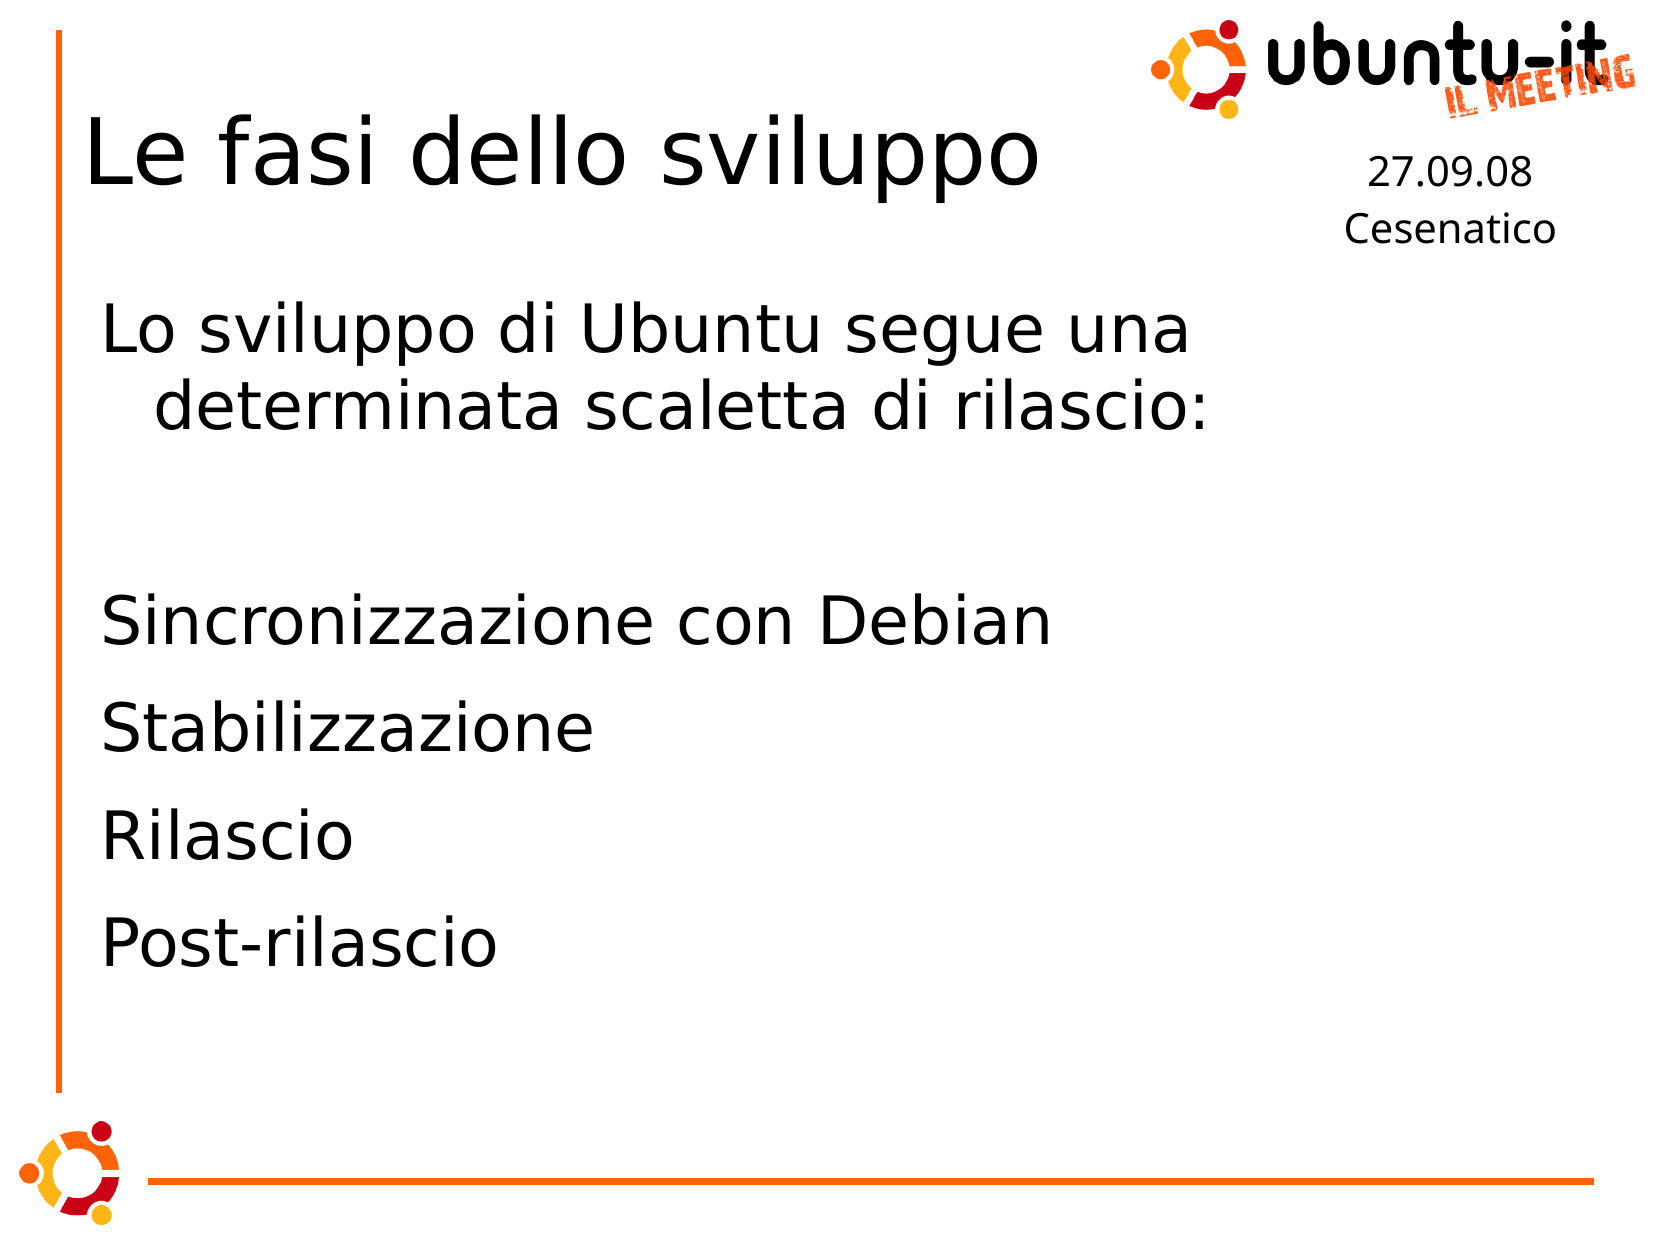

# Le fasi dello sviluppo
Lo sviluppo di Ubuntu segue una determinata scaletta di rilascio:
Sincronizzazione con Debian
Stabilizzazione
Rilascio
Post-rilascio